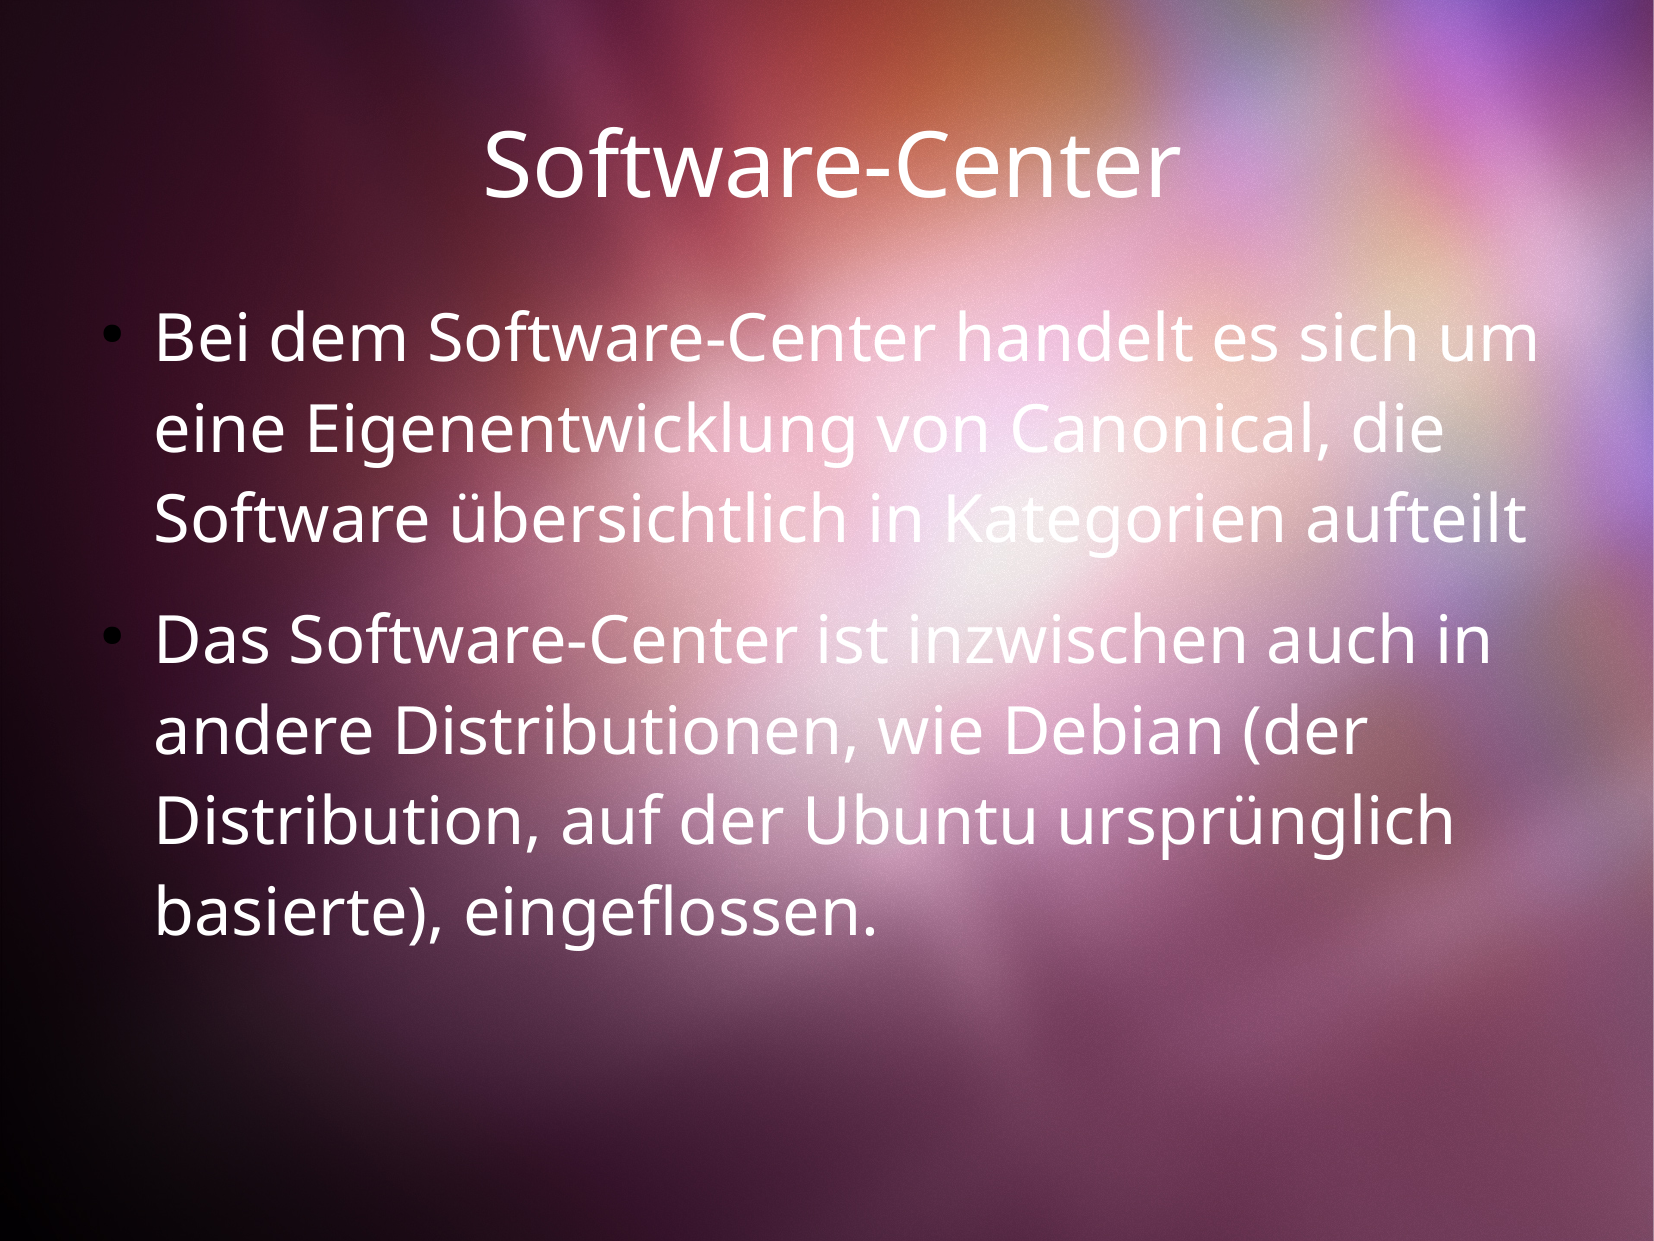

# Software-Center
Bei dem Software-Center handelt es sich um eine Eigenentwicklung von Canonical, die Software übersichtlich in Kategorien aufteilt
Das Software-Center ist inzwischen auch in andere Distributionen, wie Debian (der Distribution, auf der Ubuntu ursprünglich basierte), eingeflossen.